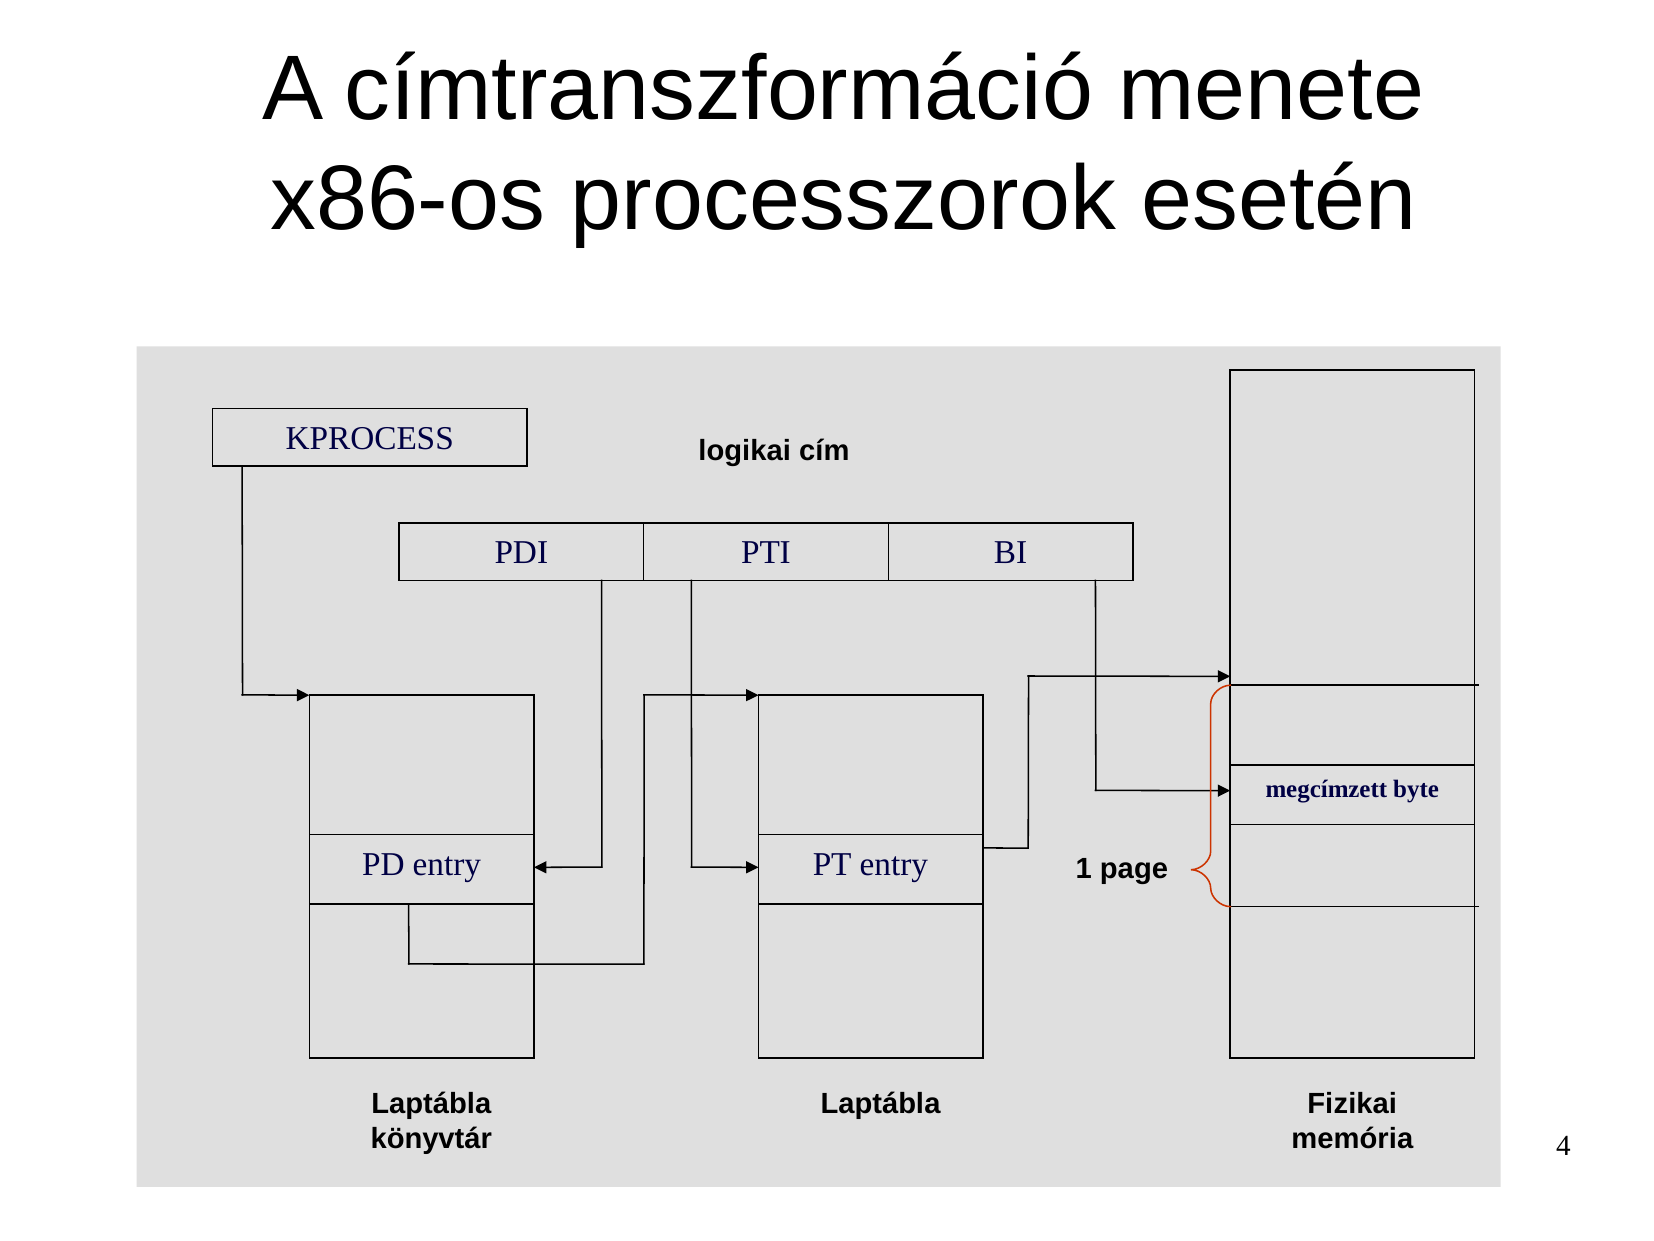

# A címtranszformáció menete x86-os processzorok esetén
KPROCESS
PDI
PTI
BI
page
megcímzett byte
PD entry
PT entry
Laptábla
könyvtár
Laptábla
Fizikai
memória
logikai cím
1 page
4